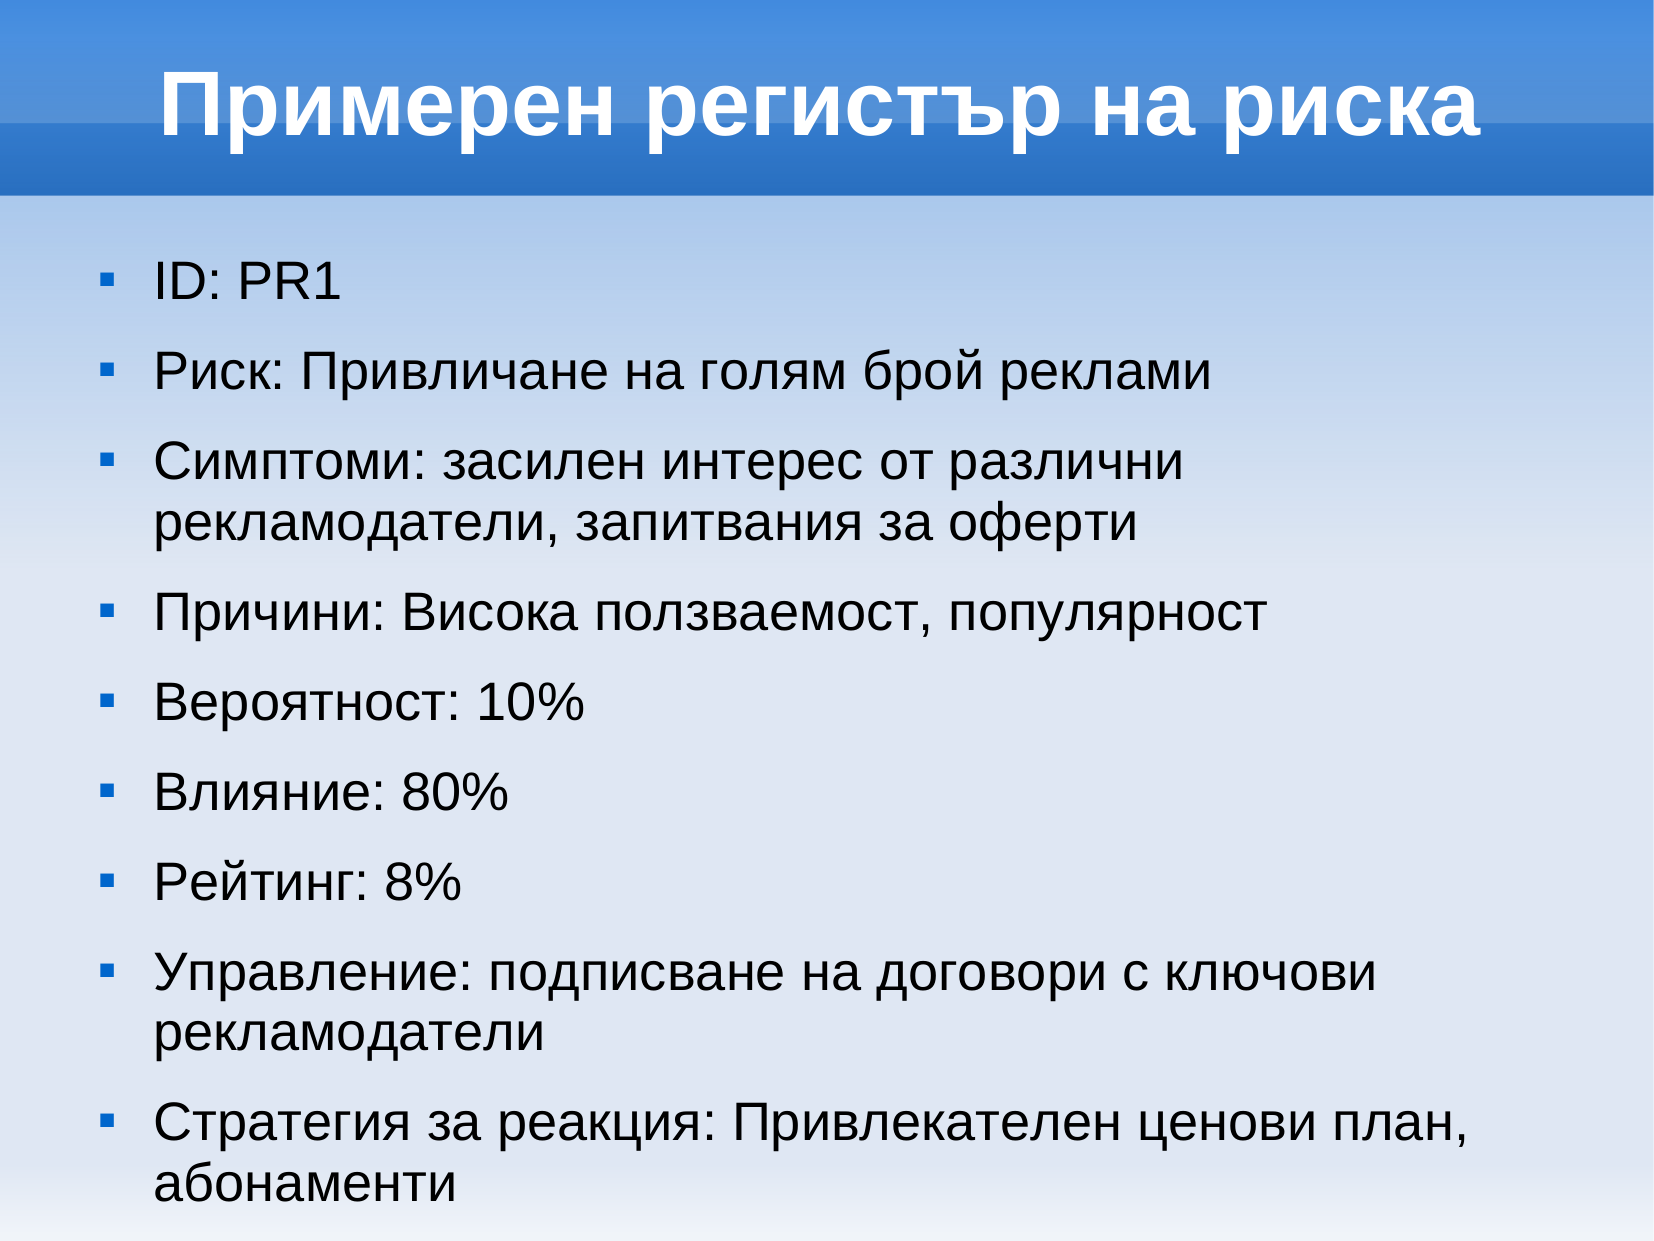

# Примерен регистър на риска
ID: PR1
Риск: Привличане на голям брой реклами
Симптоми: засилен интерес от различни рекламодатели, запитвания за оферти
Причини: Висока ползваемост, популярност
Вероятност: 10%
Влияние: 80%
Рейтинг: 8%
Управление: подписване на договори с ключови рекламодатели
Стратегия за реакция: Привлекателен ценови план, абонаменти